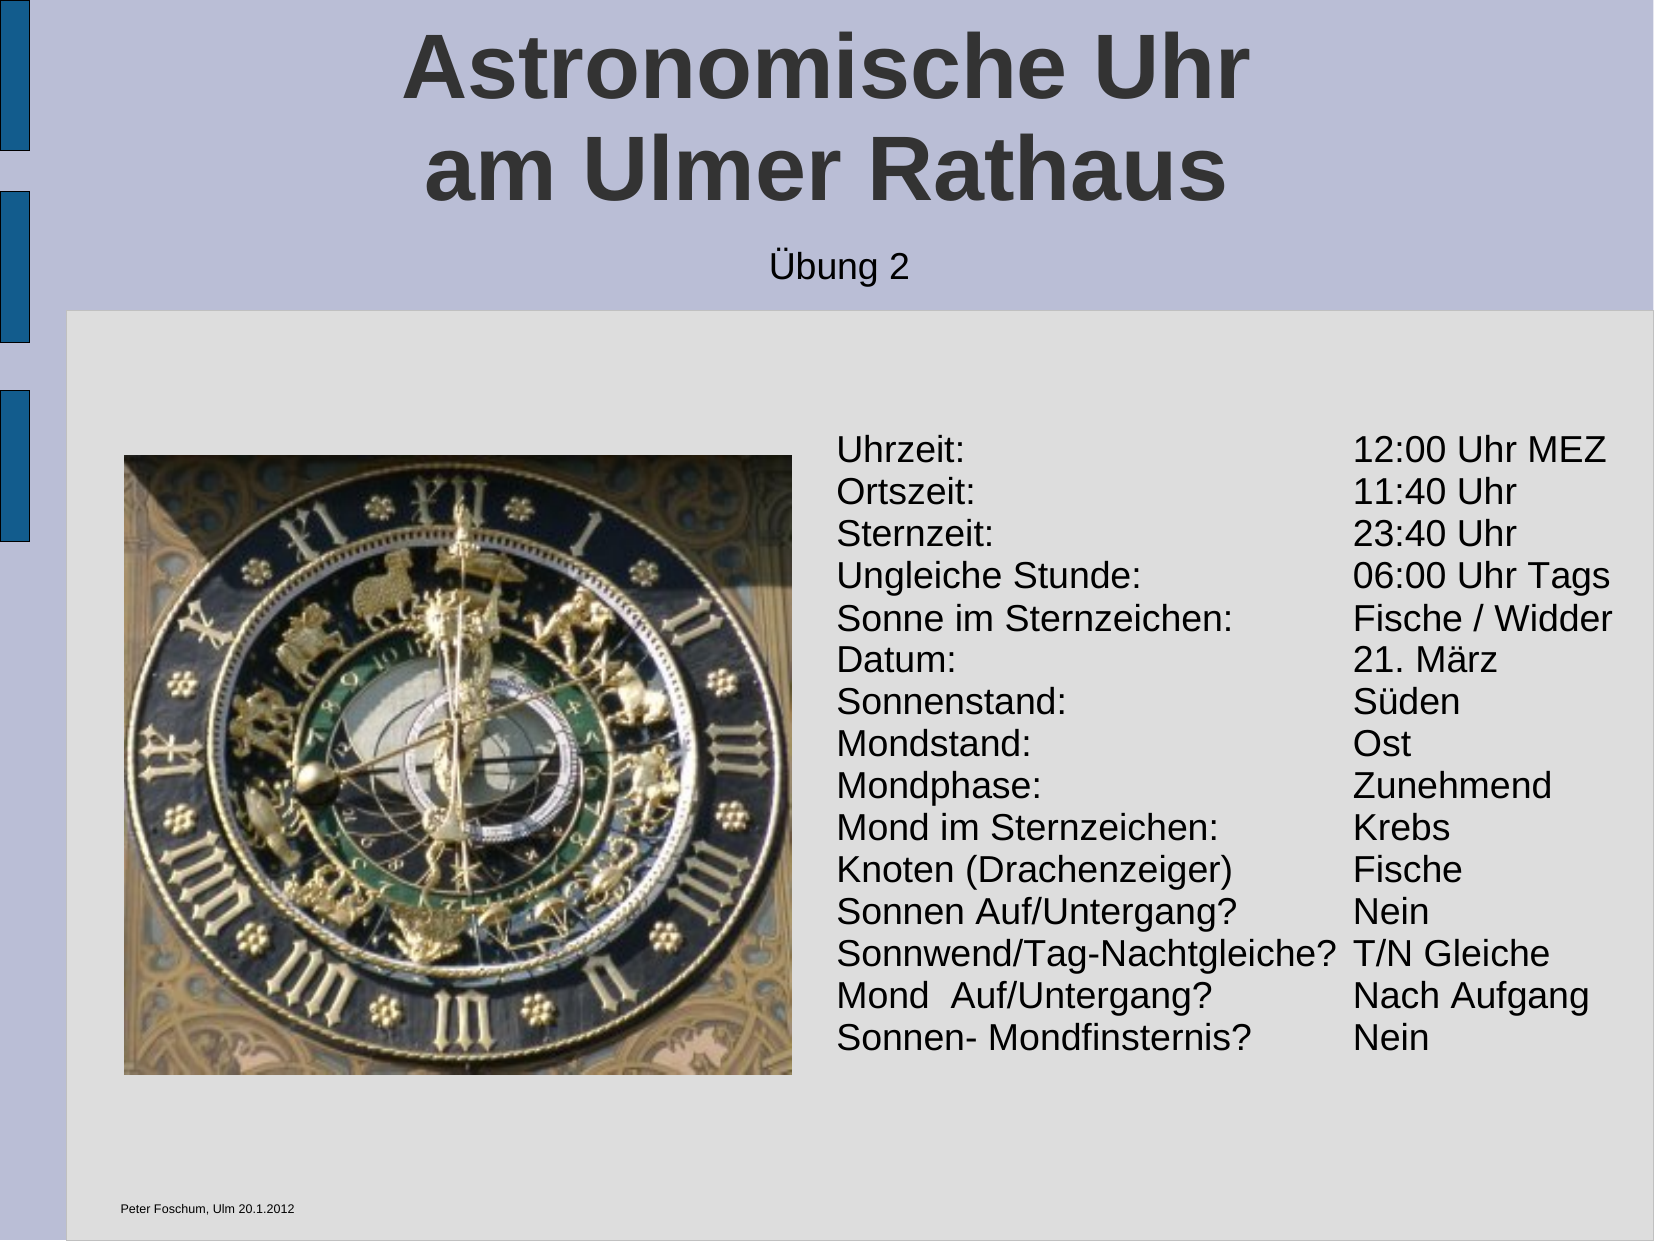

# Astronomische Uhr am Ulmer Rathaus
Übung 2
Uhrzeit:						12:00 Uhr MEZ
Ortszeit:						11:40 Uhr
Sternzeit:					23:40 Uhr
Ungleiche Stunde:			06:00 Uhr Tags
Sonne im Sternzeichen:		Fische / Widder
Datum:						21. März
Sonnenstand:				Süden
Mondstand:					Ost
Mondphase:					Zunehmend
Mond im Sternzeichen:		Krebs
Knoten (Drachenzeiger)		Fische
Sonnen Auf/Untergang?		Nein
Sonnwend/Tag-Nachtgleiche?	T/N Gleiche
Mond Auf/Untergang?		Nach Aufgang
Sonnen- Mondfinsternis?		Nein
Peter Foschum, Ulm 20.1.2012
Peter Foschum, Ulm 16.4.2007
Peter Foschum, Ulm 16.4.2007